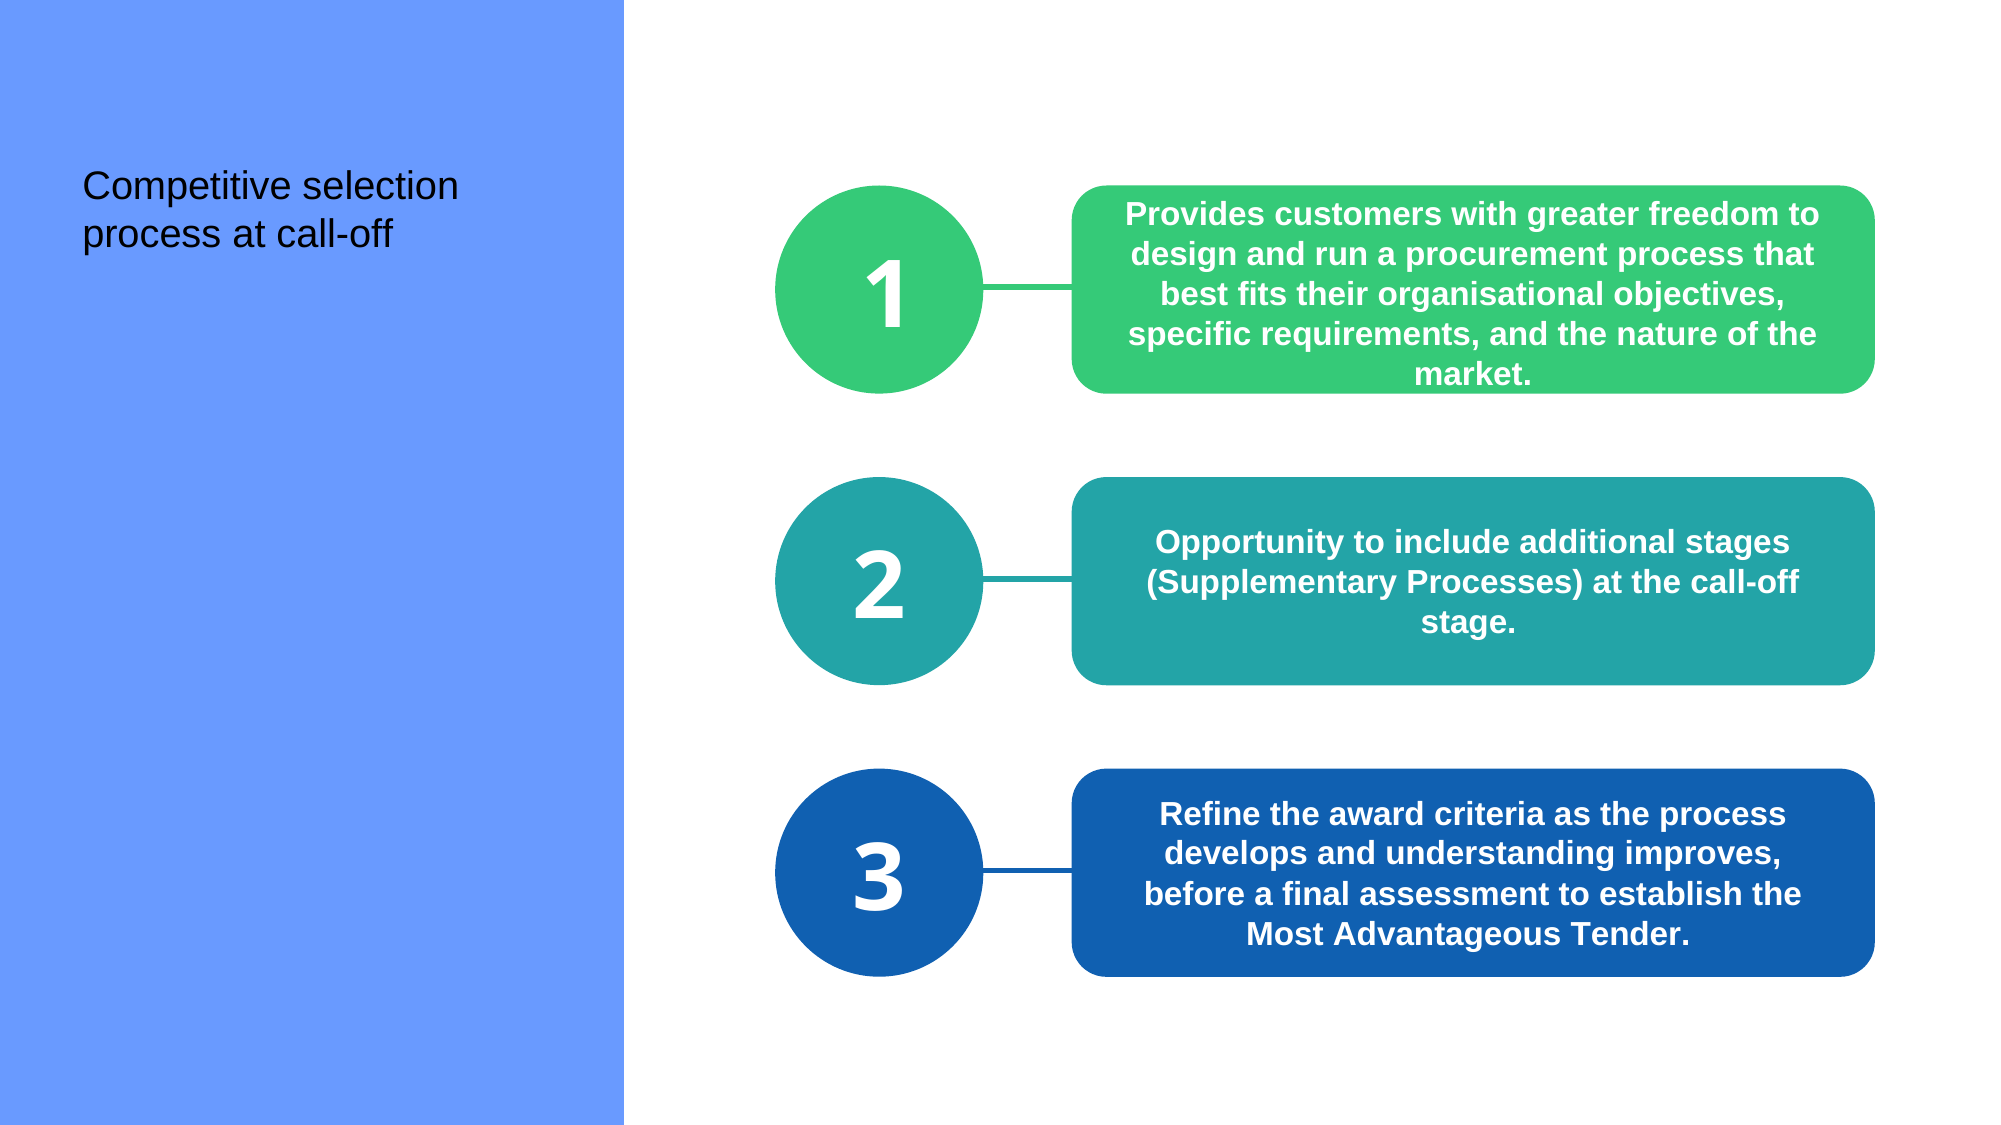

# Competitive selection process at call-off
Provides customers with greater freedom to design and run a procurement process that best fits their organisational objectives, specific requirements, and the nature of the market.
1
Opportunity to include additional stages (Supplementary Processes) at the call-off stage.
2
Refine the award criteria as the process develops and understanding improves, before a final assessment to establish the Most Advantageous Tender.
3